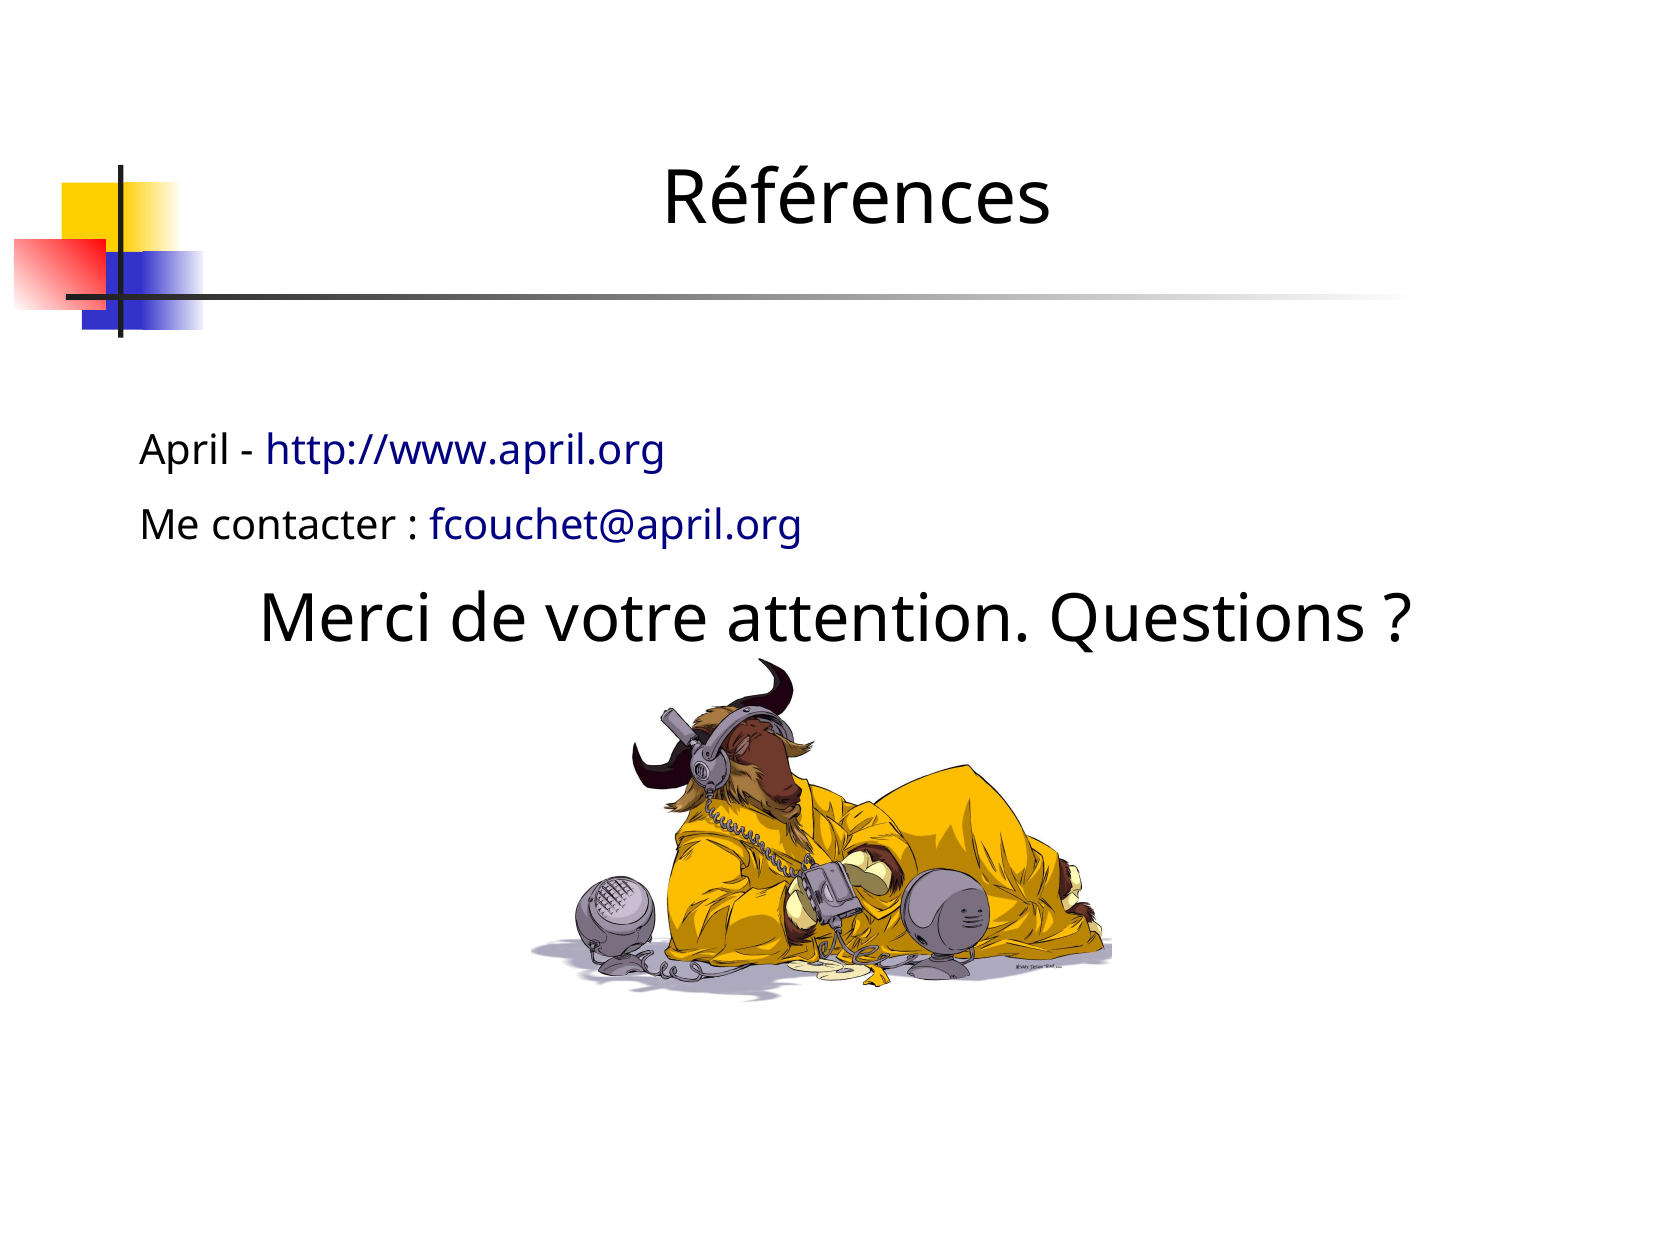

# Références
April - http://www.april.org
Me contacter : fcouchet@april.org
Merci de votre attention. Questions ?